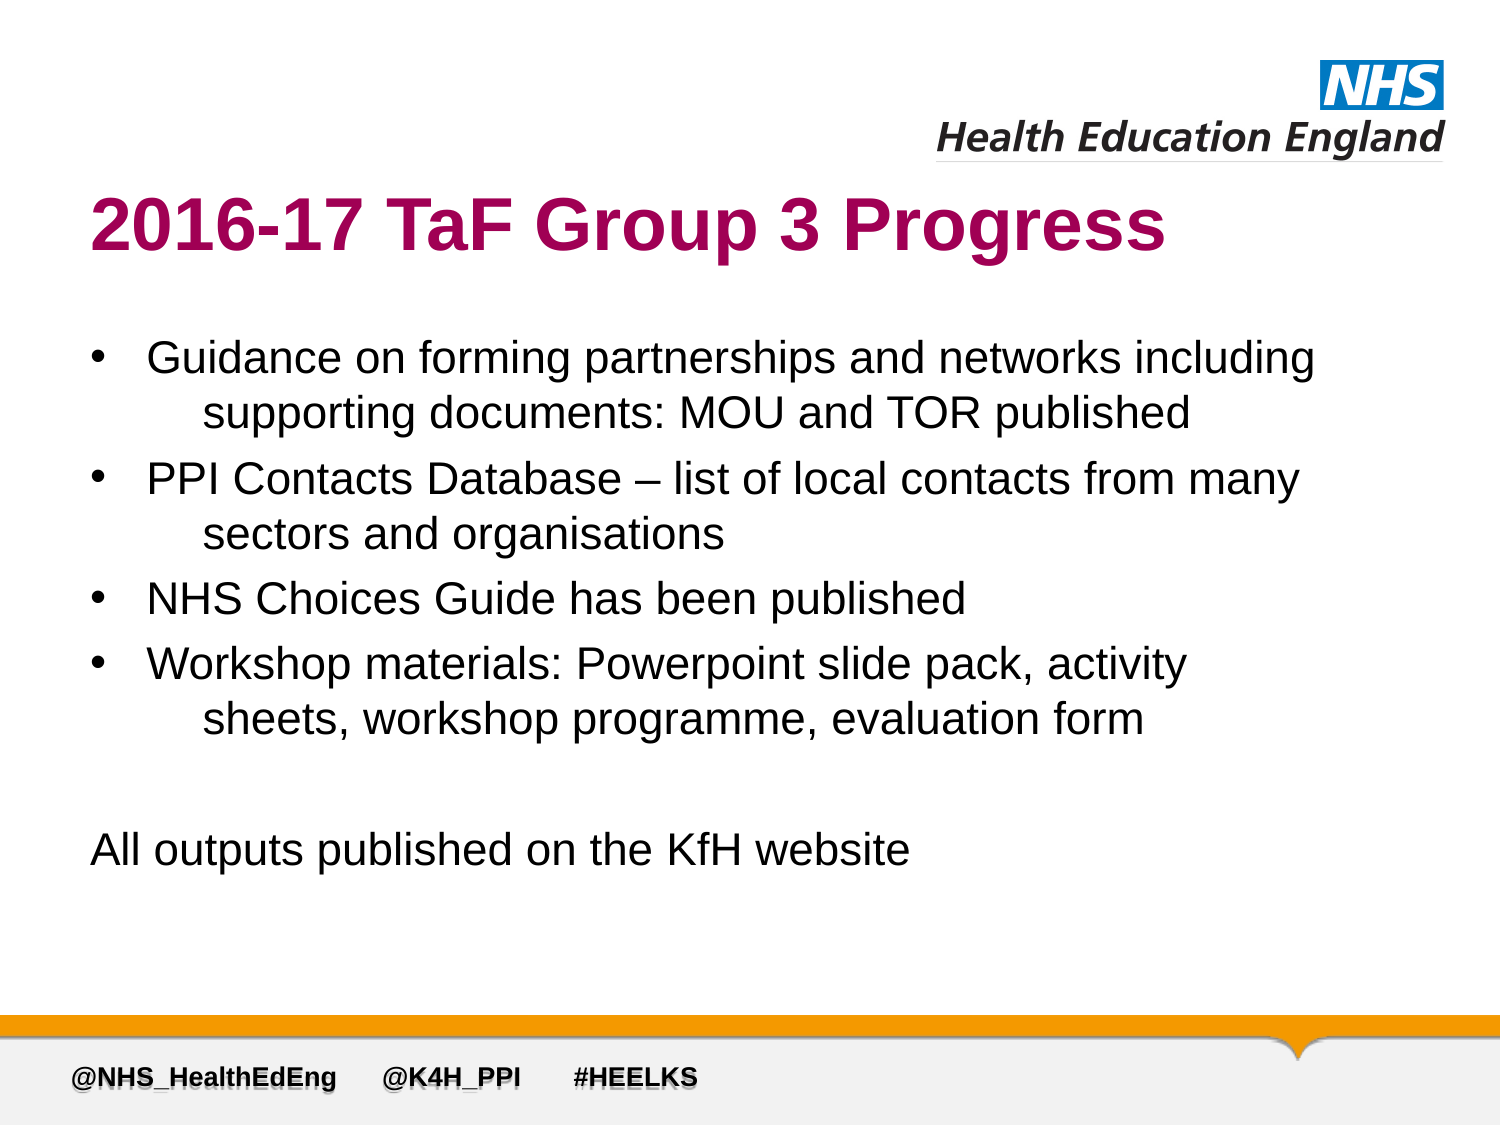

# 2016-17 TaF Group 3 Progress
Guidance on forming partnerships and networks including supporting documents: MOU and TOR published
PPI Contacts Database – list of local contacts from many sectors and organisations
NHS Choices Guide has been published
Workshop materials: Powerpoint slide pack, activity sheets, workshop programme, evaluation form
All outputs published on the KfH website
@NHS_HealthEdEng @K4H_PPI #HEELKS